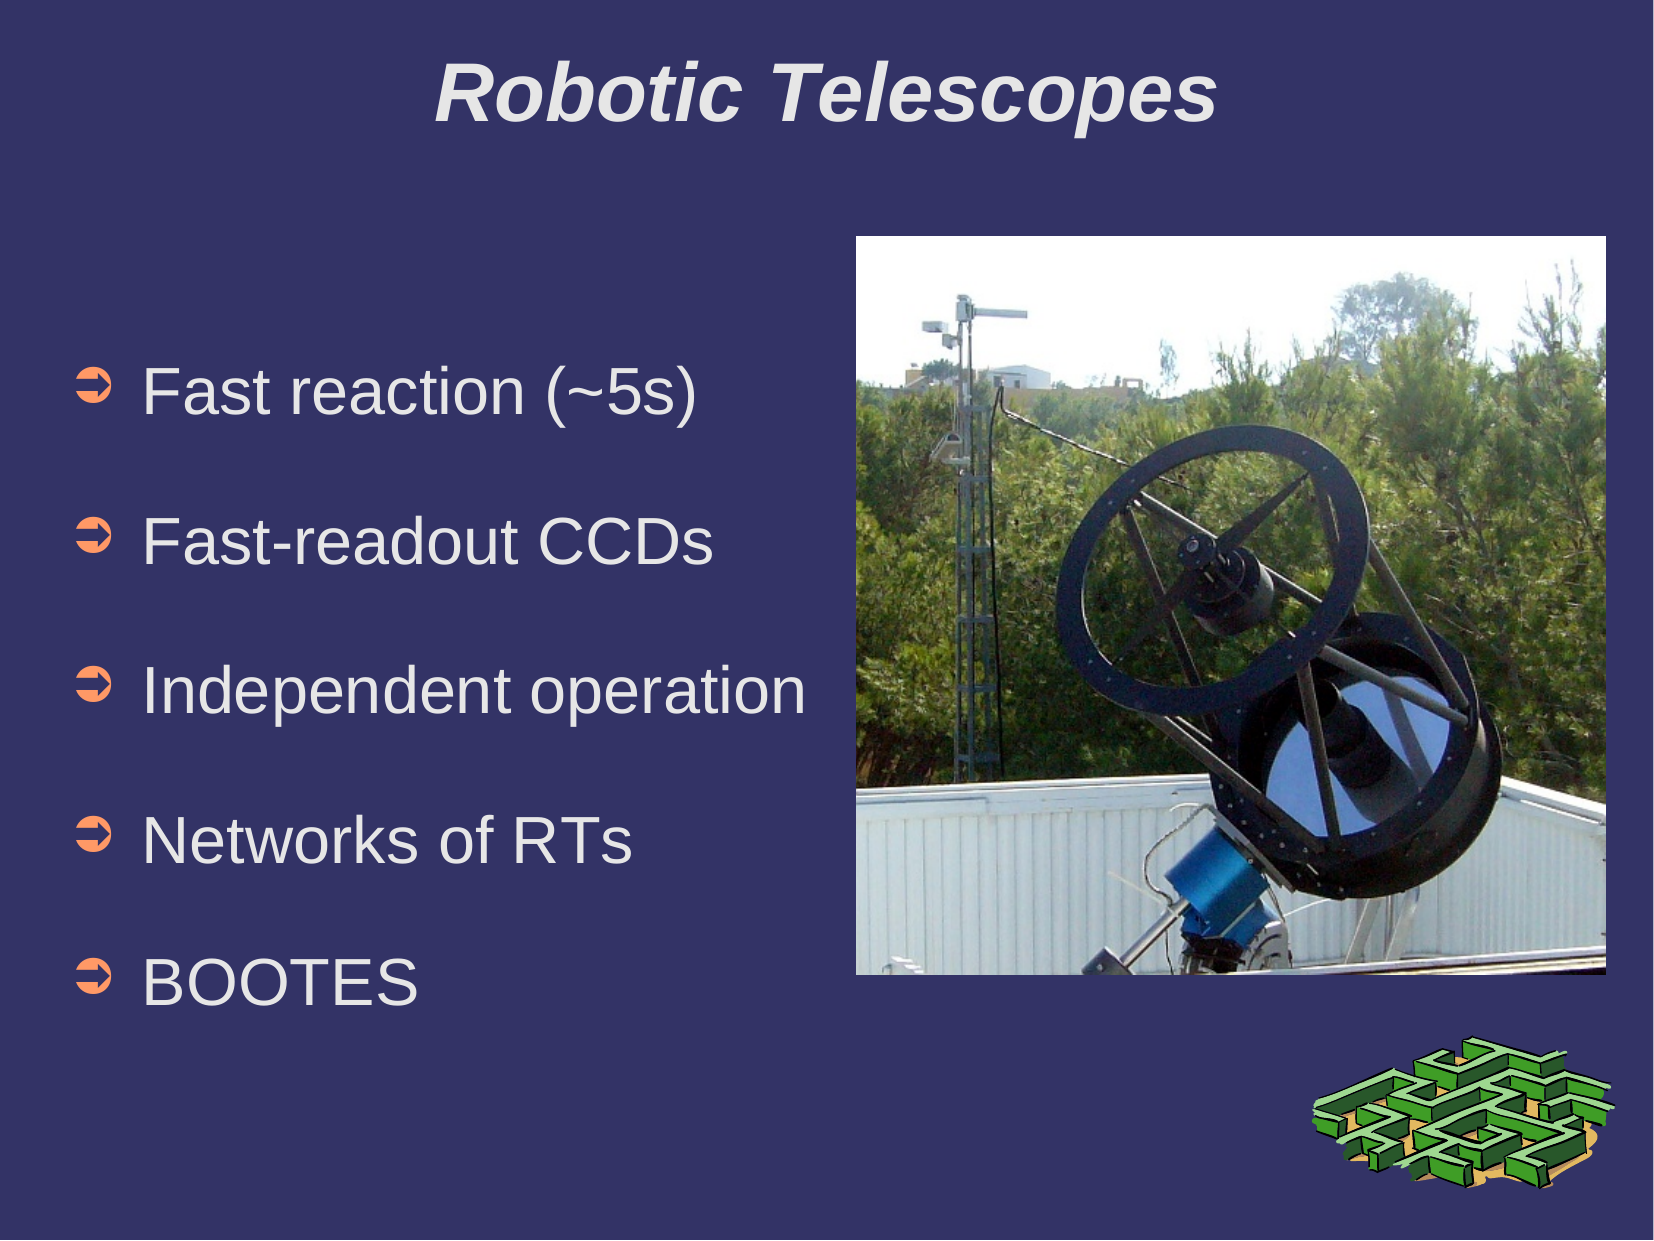

# Robotic Telescopes
Fast reaction (~5s)
Fast-readout CCDs
Independent operation
Networks of RTs
BOOTES